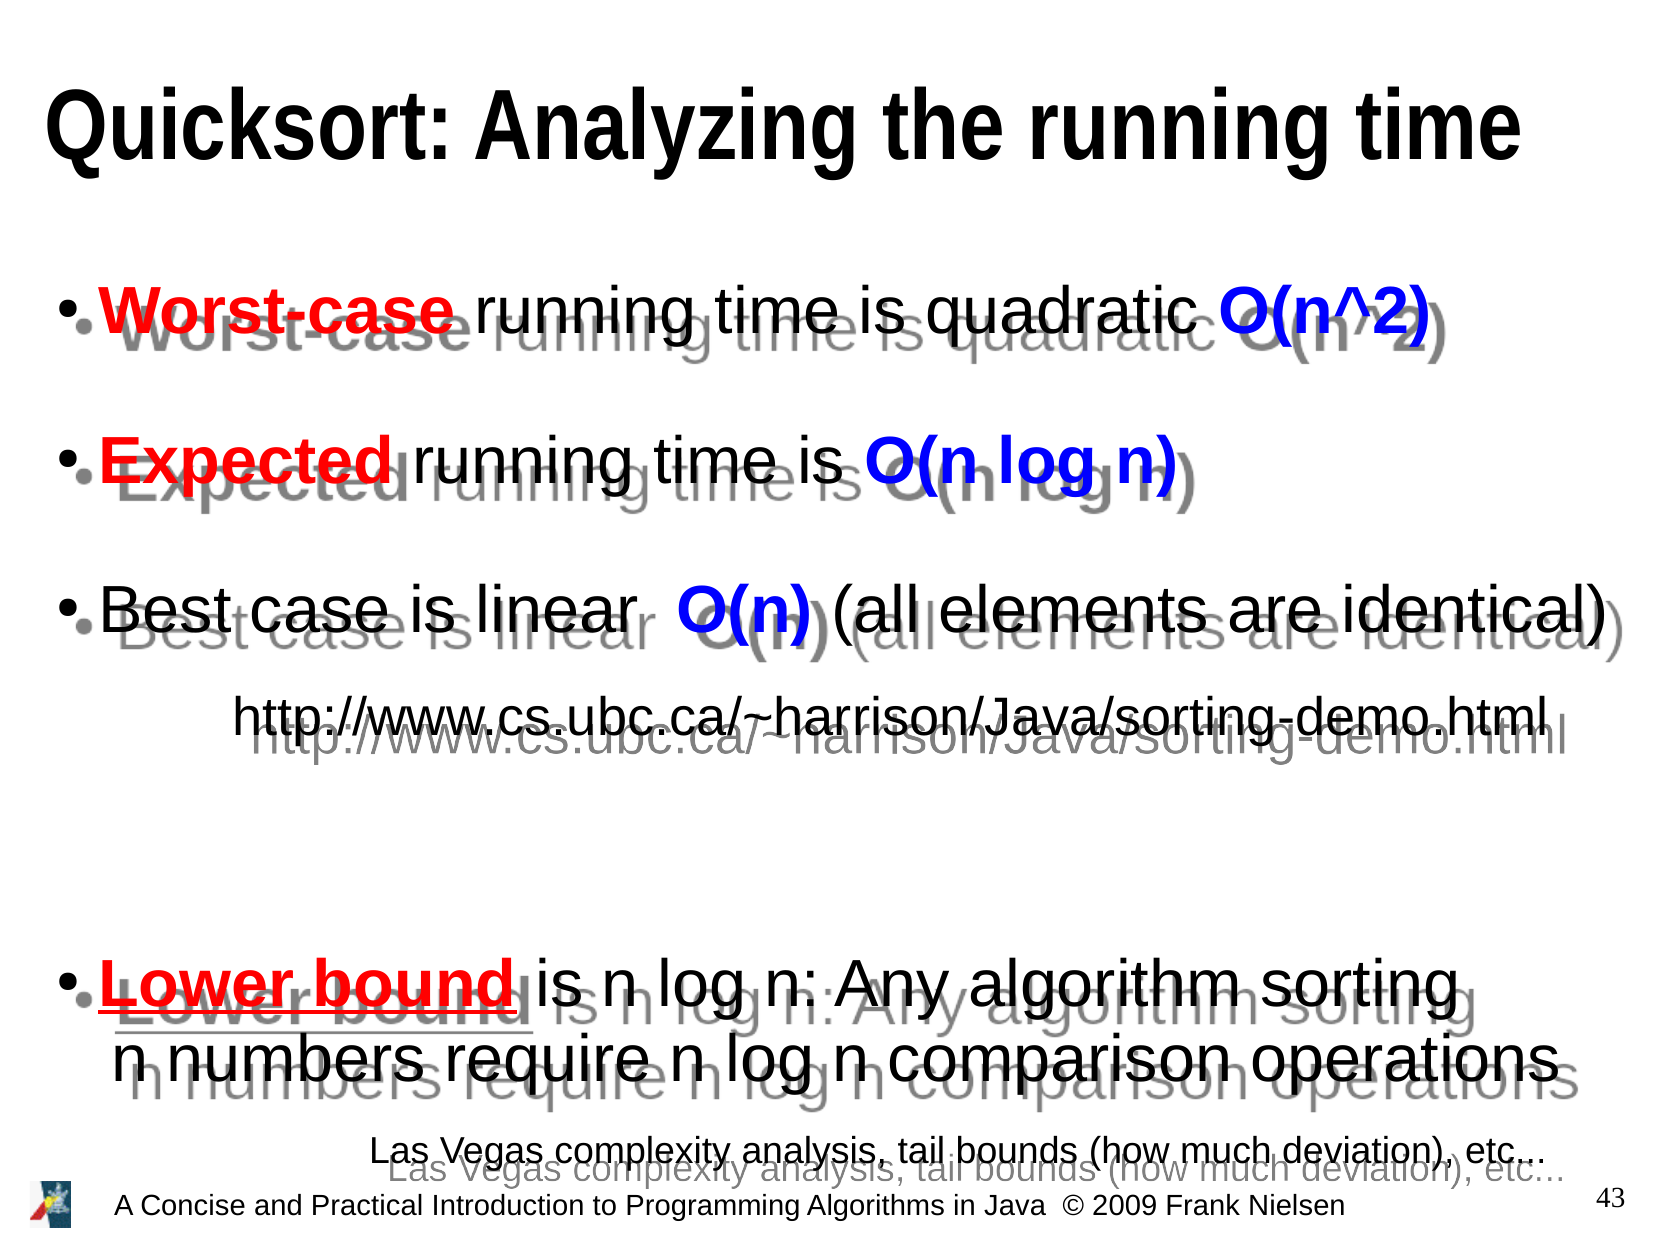

Quicksort: Analyzing the running time
 Worst-case running time is quadratic O(n^2)
 Expected running time is O(n log n)
 Best case is linear O(n) (all elements are identical)
 Lower bound is n log n: Any algorithm sorting
 n numbers require n log n comparison operations
http://www.cs.ubc.ca/~harrison/Java/sorting-demo.html
Las Vegas complexity analysis, tail bounds (how much deviation), etc...